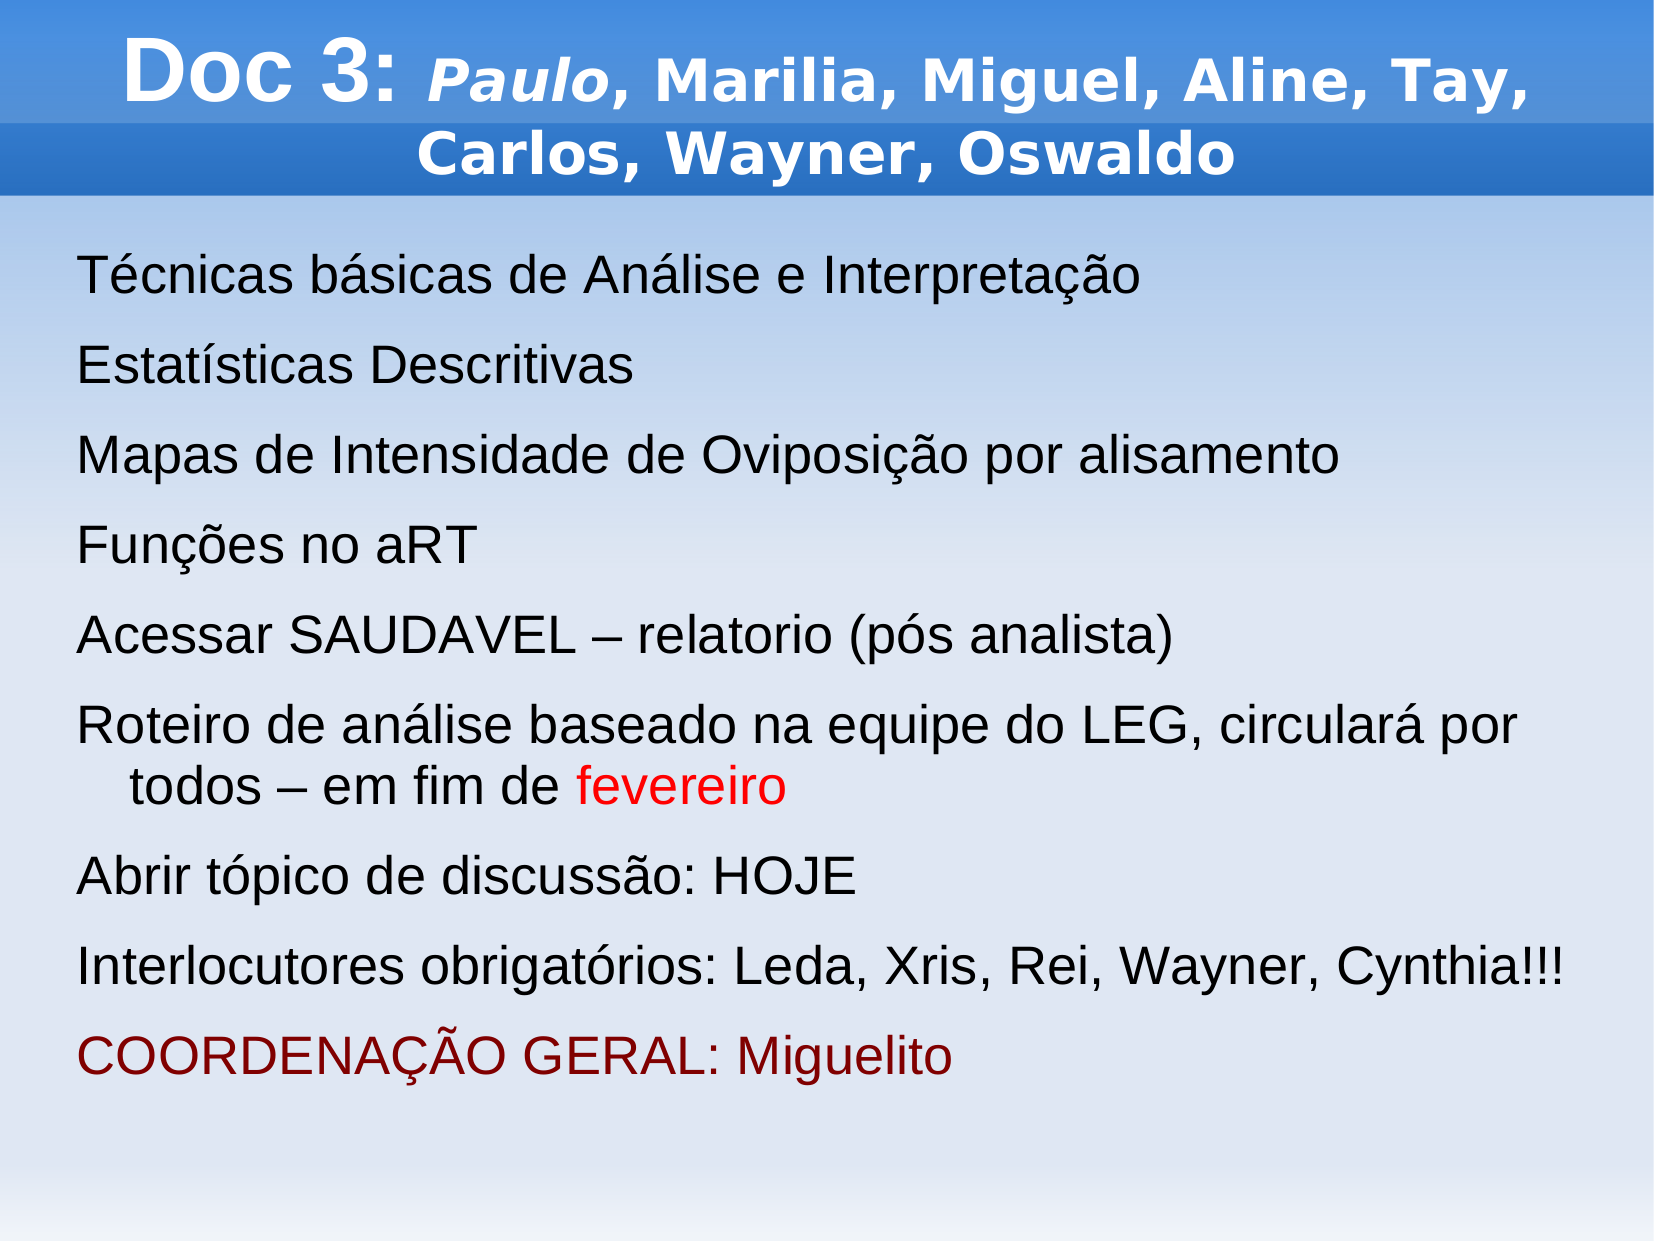

# Doc 3: Paulo, Marilia, Miguel, Aline, Tay, Carlos, Wayner, Oswaldo
Técnicas básicas de Análise e Interpretação
Estatísticas Descritivas
Mapas de Intensidade de Oviposição por alisamento
Funções no aRT
Acessar SAUDAVEL – relatorio (pós analista)
Roteiro de análise baseado na equipe do LEG, circulará por todos – em fim de fevereiro
Abrir tópico de discussão: HOJE
Interlocutores obrigatórios: Leda, Xris, Rei, Wayner, Cynthia!!!
COORDENAÇÃO GERAL: Miguelito